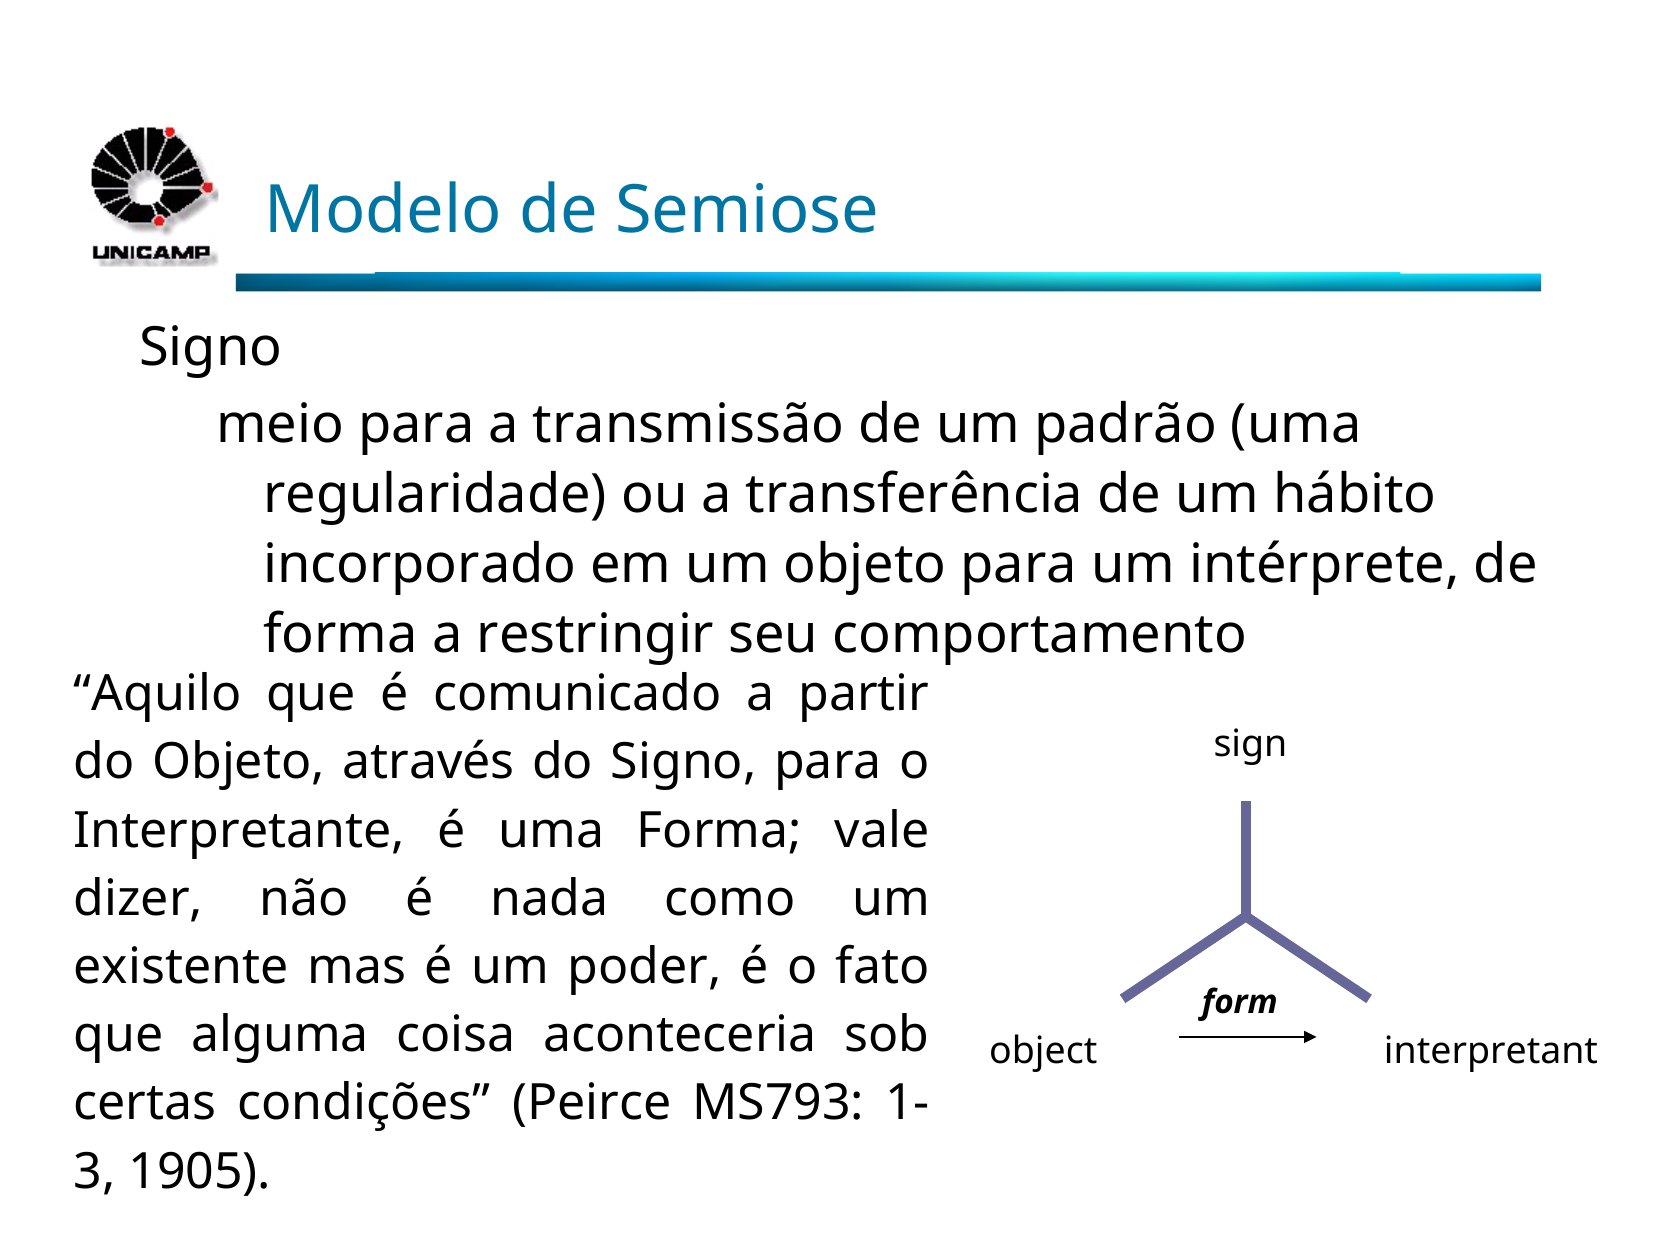

# Modelo de Semiose
Signo
meio para a transmissão de um padrão (uma regularidade) ou a transferência de um hábito incorporado em um objeto para um intérprete, de forma a restringir seu comportamento
“Aquilo que é comunicado a partir do Objeto, através do Signo, para o Interpretante, é uma Forma; vale dizer, não é nada como um existente mas é um poder, é o fato que alguma coisa aconteceria sob certas condições” (Peirce MS793: 1-3, 1905).
sign
form
object
interpretant